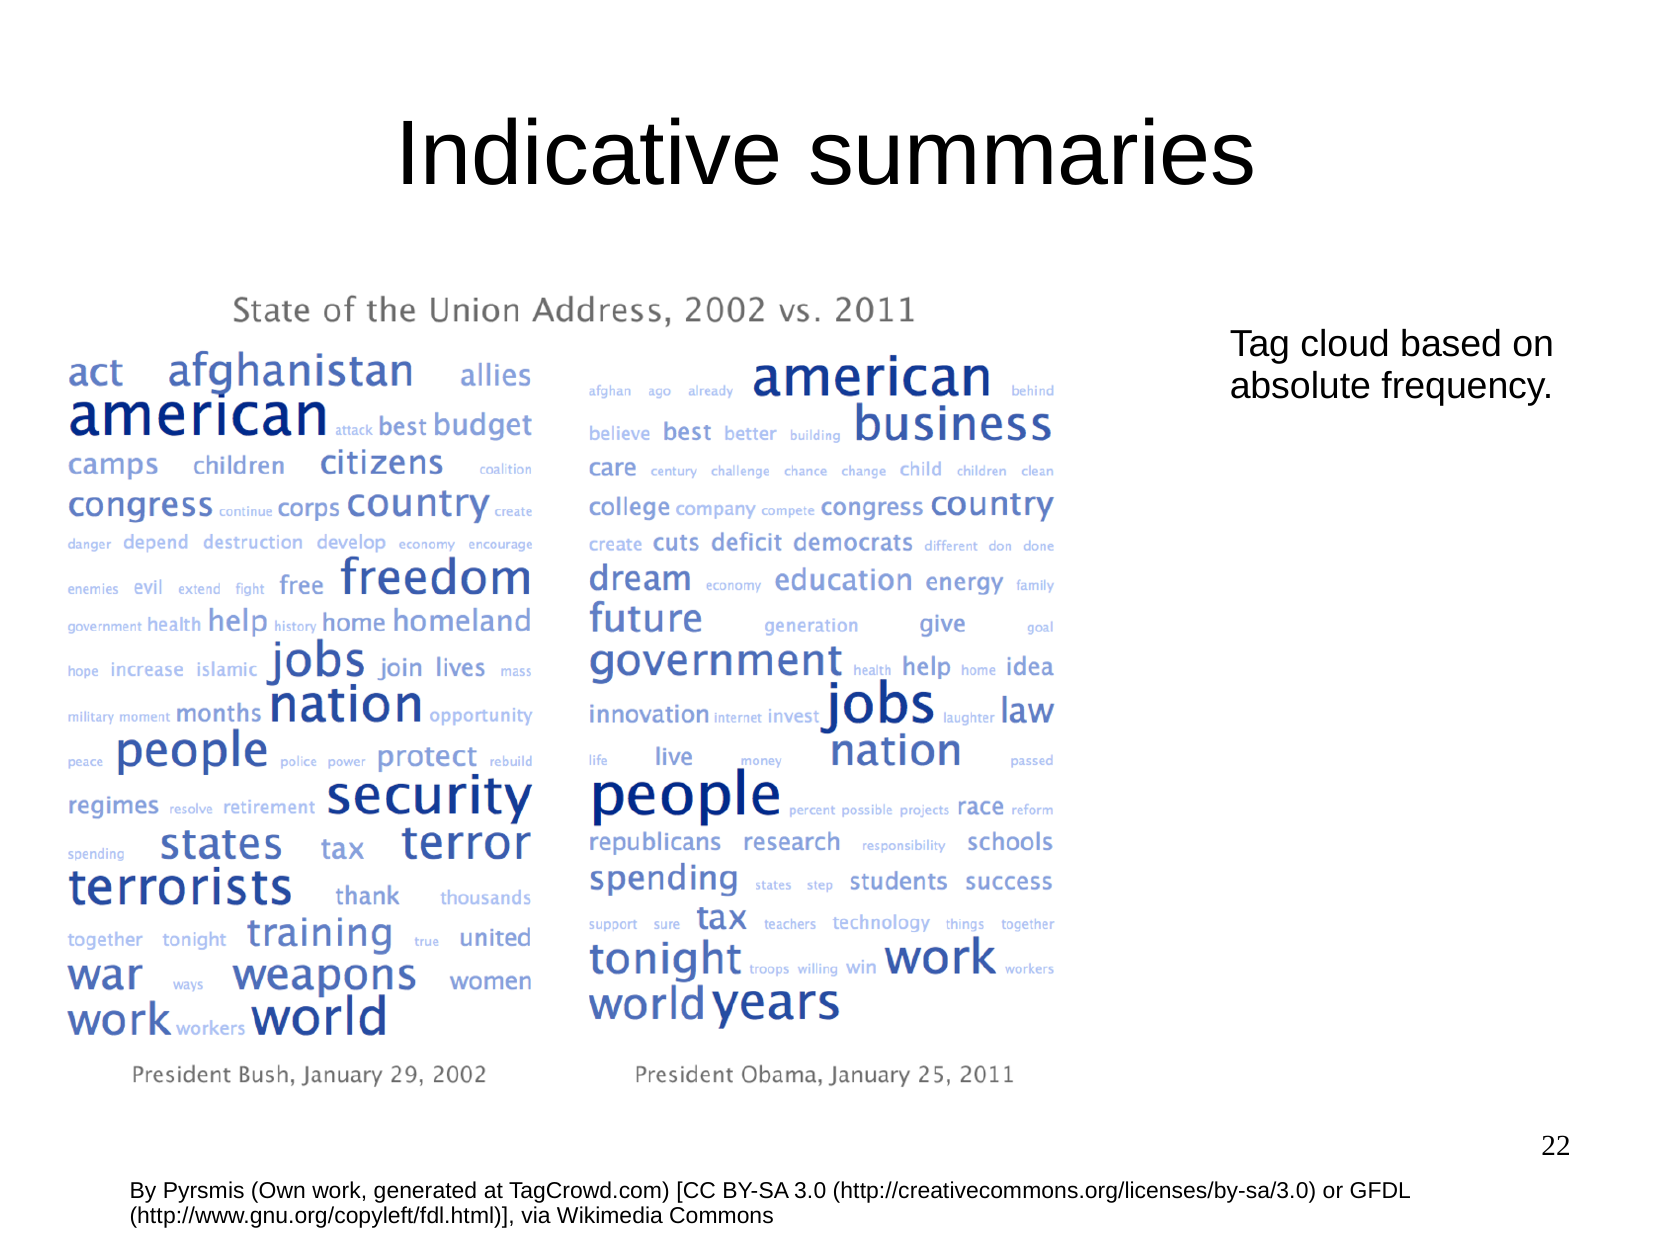

# Indicative summaries
Tag cloud based on absolute frequency.
22
By Pyrsmis (Own work, generated at TagCrowd.com) [CC BY-SA 3.0 (http://creativecommons.org/licenses/by-sa/3.0) or GFDL (http://www.gnu.org/copyleft/fdl.html)], via Wikimedia Commons